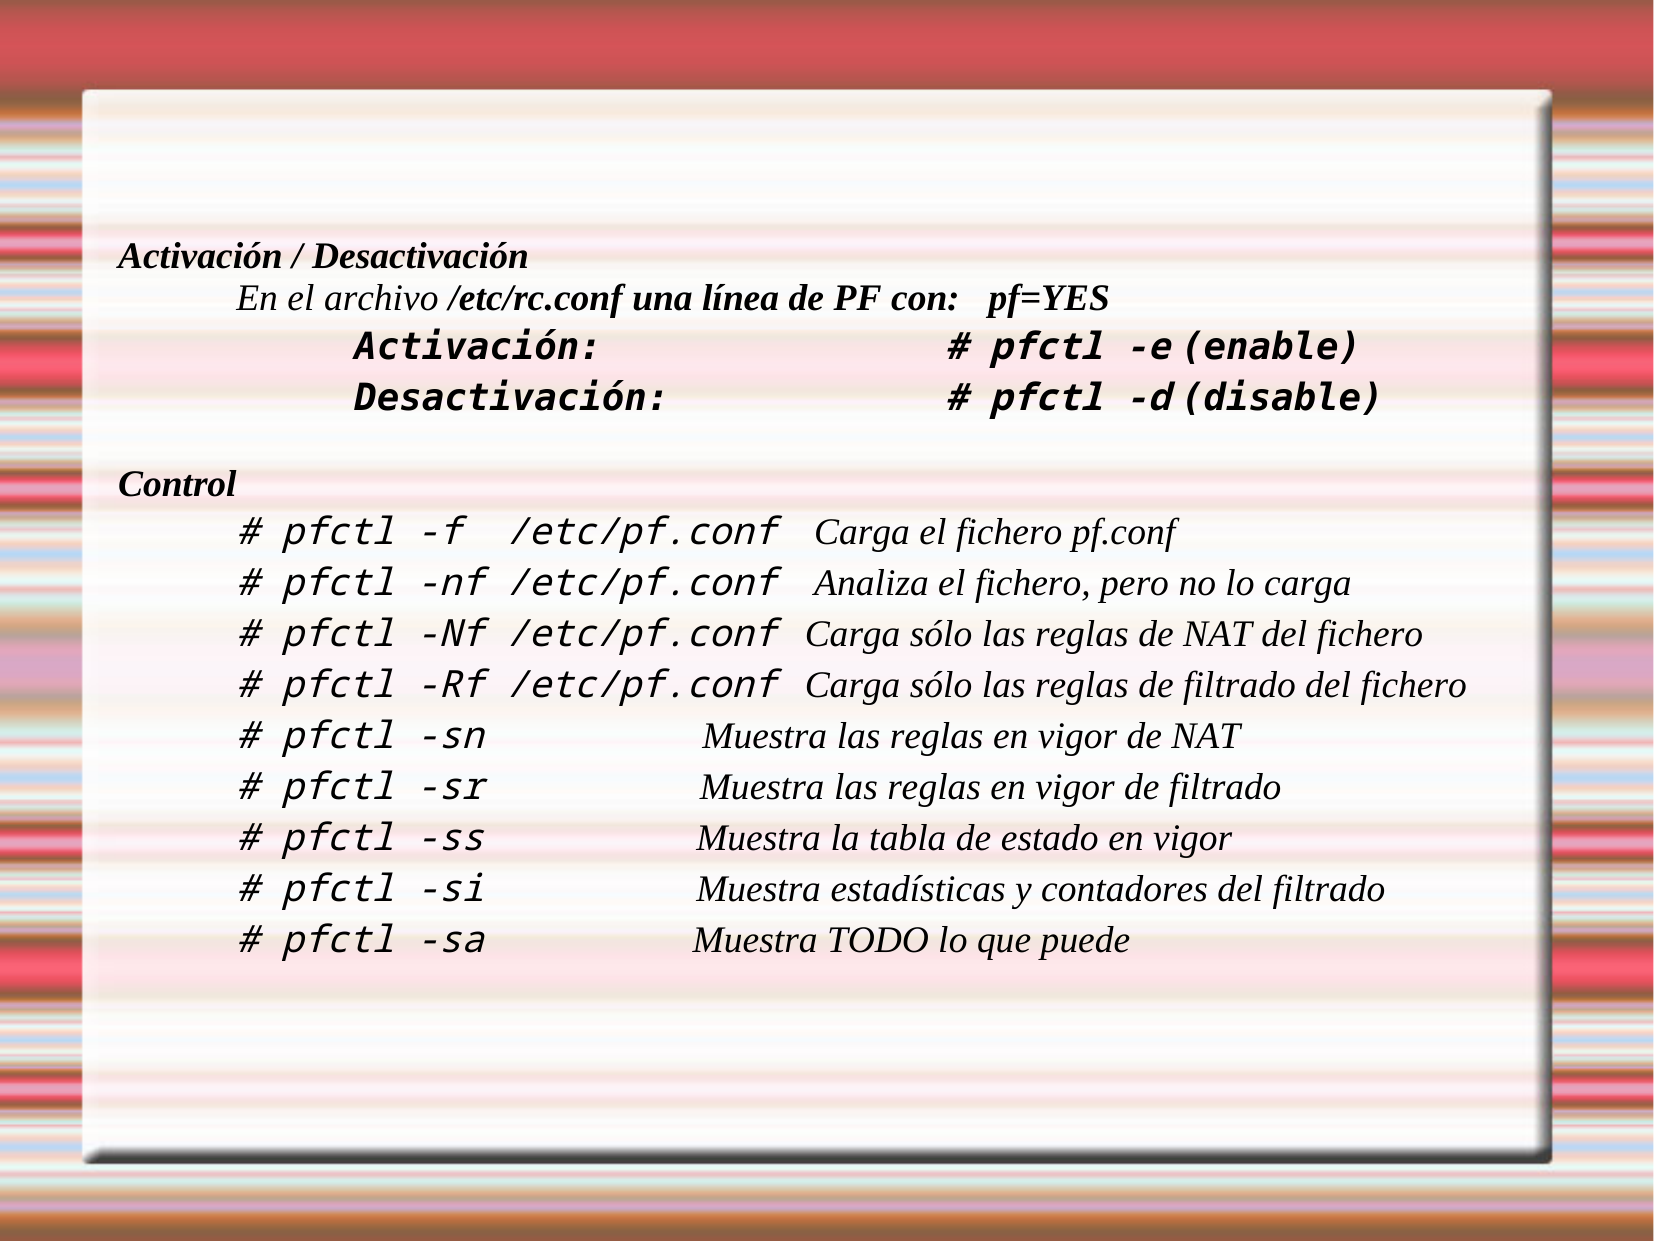

# Activación / Desactivación En el archivo /etc/rc.conf una línea de PF con: pf=YES Activación:			# pfctl -e	(enable) Desactivación:			# pfctl -d	(disable) Control # pfctl -f /etc/pf.conf Carga el fichero pf.conf # pfctl -nf /etc/pf.conf Analiza el fichero, pero no lo carga # pfctl -Nf /etc/pf.conf Carga sólo las reglas de NAT del fichero # pfctl -Rf /etc/pf.conf Carga sólo las reglas de filtrado del fichero # pfctl -sn Muestra las reglas en vigor de NAT # pfctl -sr Muestra las reglas en vigor de filtrado # pfctl -ss Muestra la tabla de estado en vigor # pfctl -si Muestra estadísticas y contadores del filtrado # pfctl -sa Muestra TODO lo que puede